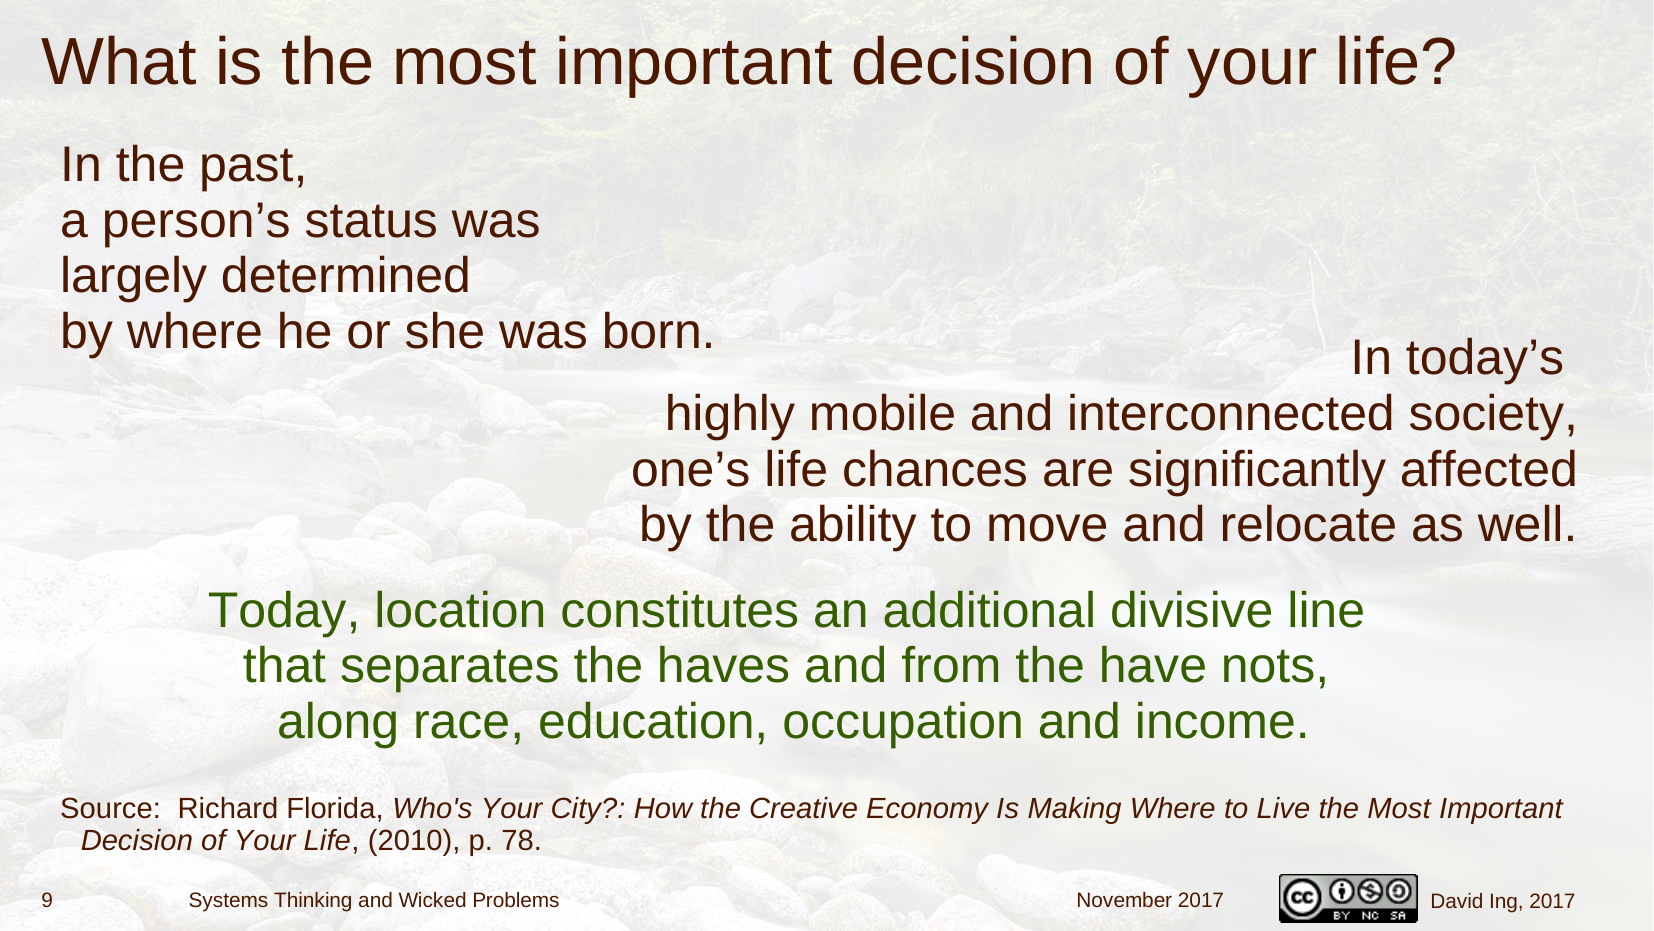

# What is the most important decision of your life?
In the past,
a person’s status was
largely determined
by where he or she was born.
In today’s
highly mobile and interconnected society, one’s life chances are significantly affected by the ability to move and relocate as well.
Today, location constitutes an additional divisive line
that separates the haves and from the have nots,
along race, education, occupation and income.
Source: Richard Florida, Who's Your City?: How the Creative Economy Is Making Where to Live the Most Important Decision of Your Life, (2010), p. 78.
Systems Thinking and Wicked Problems
November 2017
9